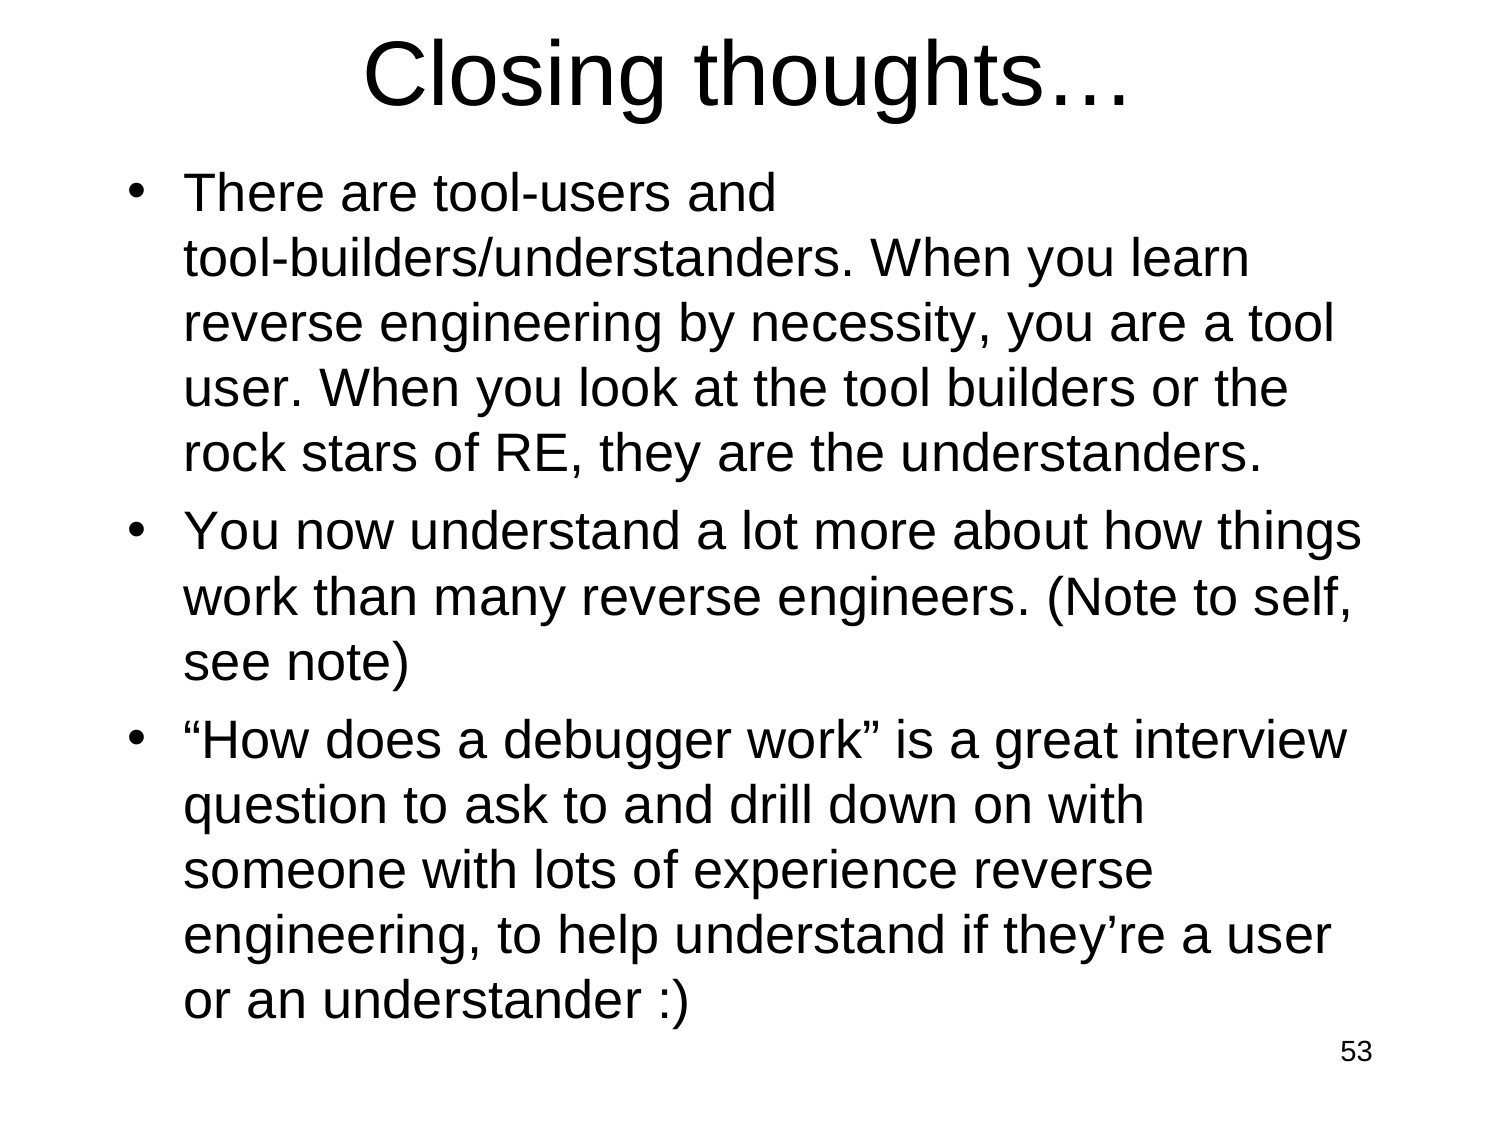

# Closing thoughts…
There are tool-users and tool-builders/understanders. When you learn reverse engineering by necessity, you are a tool user. When you look at the tool builders or the rock stars of RE, they are the understanders.
You now understand a lot more about how things work than many reverse engineers. (Note to self, see note)
“How does a debugger work” is a great interview question to ask to and drill down on with someone with lots of experience reverse engineering, to help understand if they’re a user or an understander :)